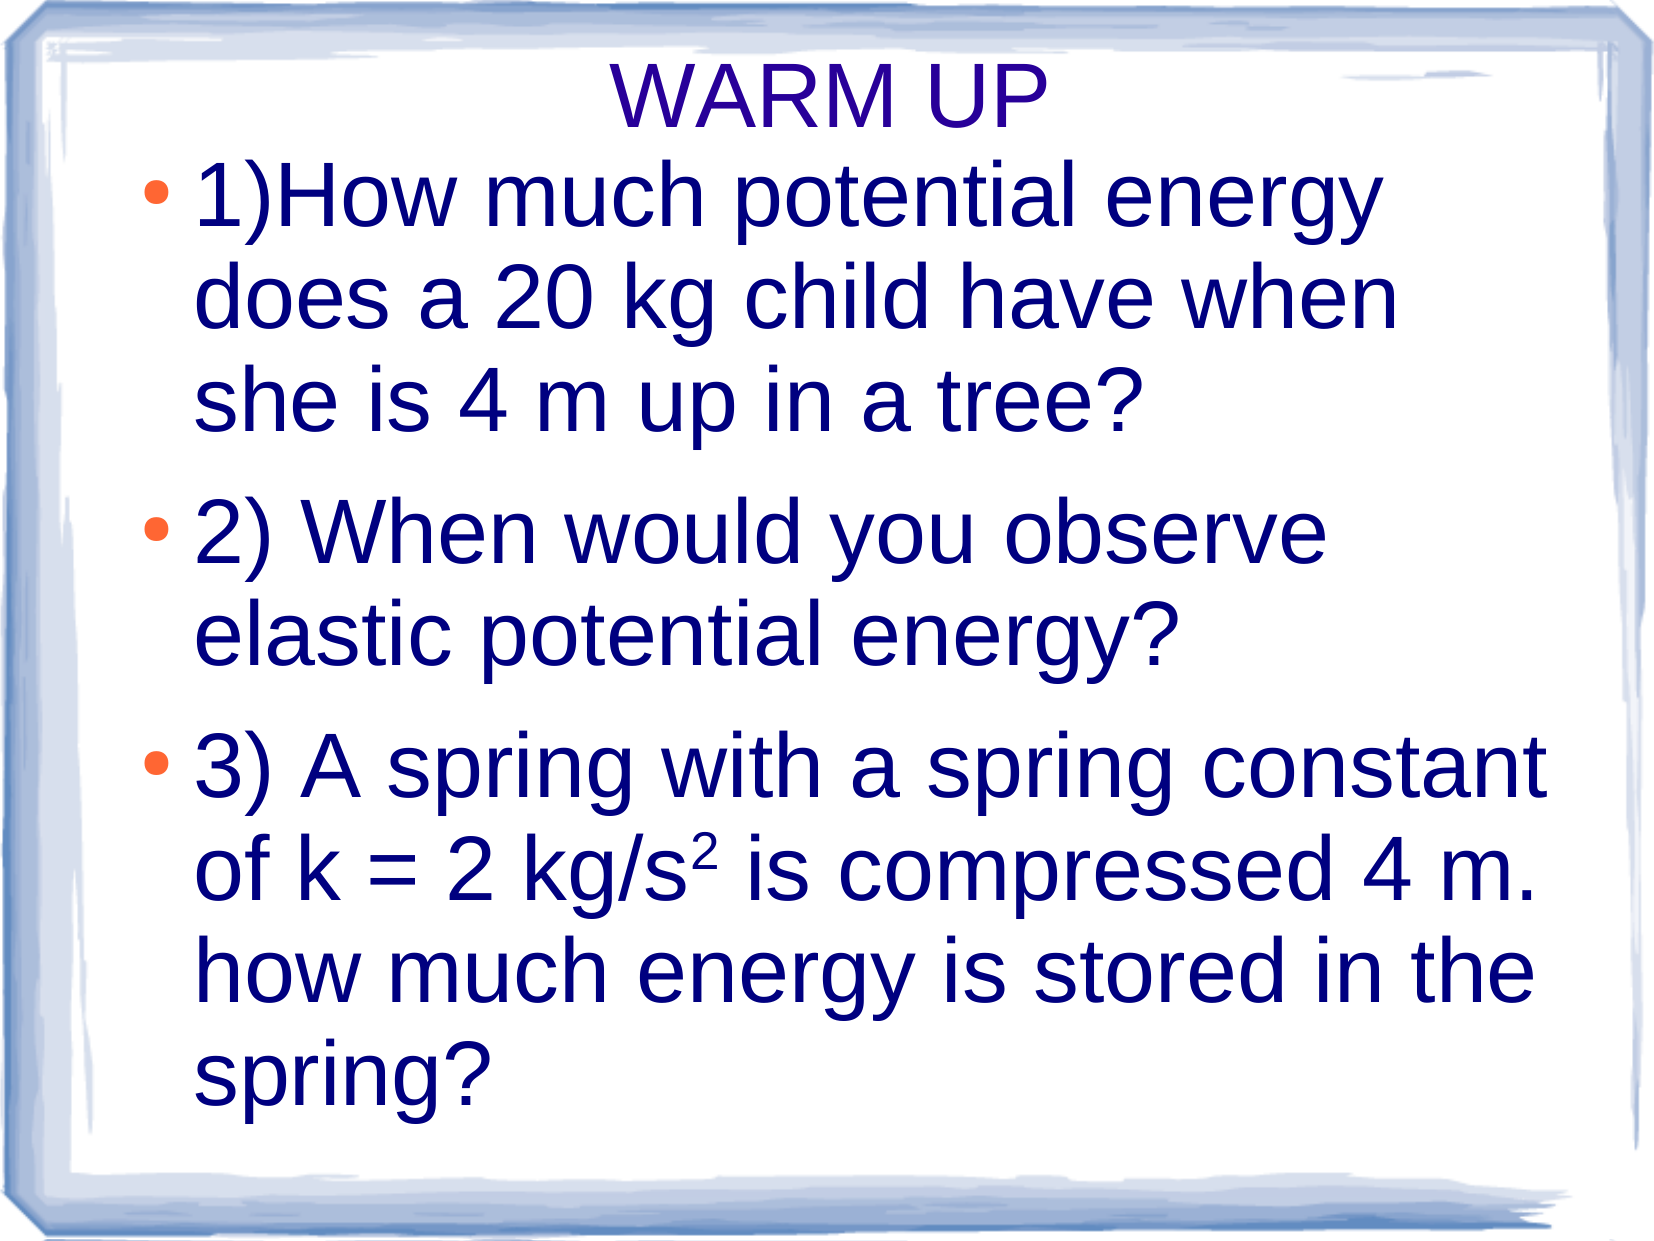

# WARM UP
1)How much potential energy does a 20 kg child have when she is 4 m up in a tree?
2) When would you observe elastic potential energy?
3) A spring with a spring constant of k = 2 kg/s2 is compressed 4 m. how much energy is stored in the spring?